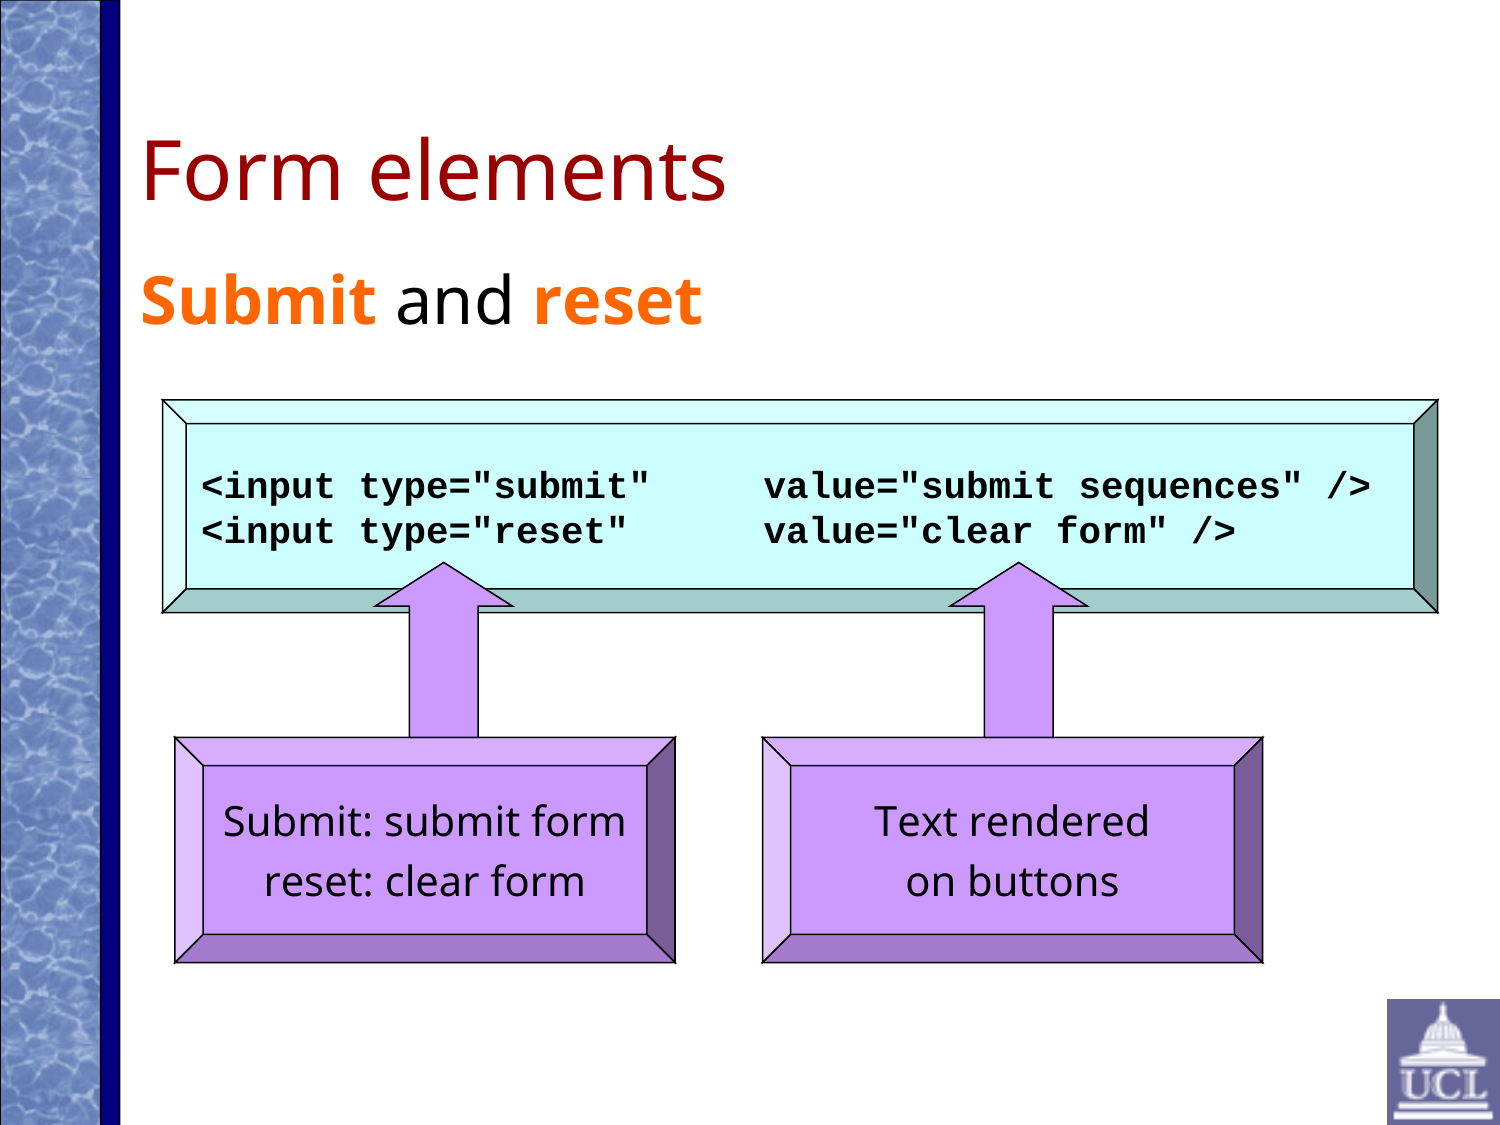

# Form elements
Submit and reset
<input type="submit" value="submit sequences" />
<input type="reset" value="clear form" />
Submit: submit form
reset: clear form
Text rendered
on buttons